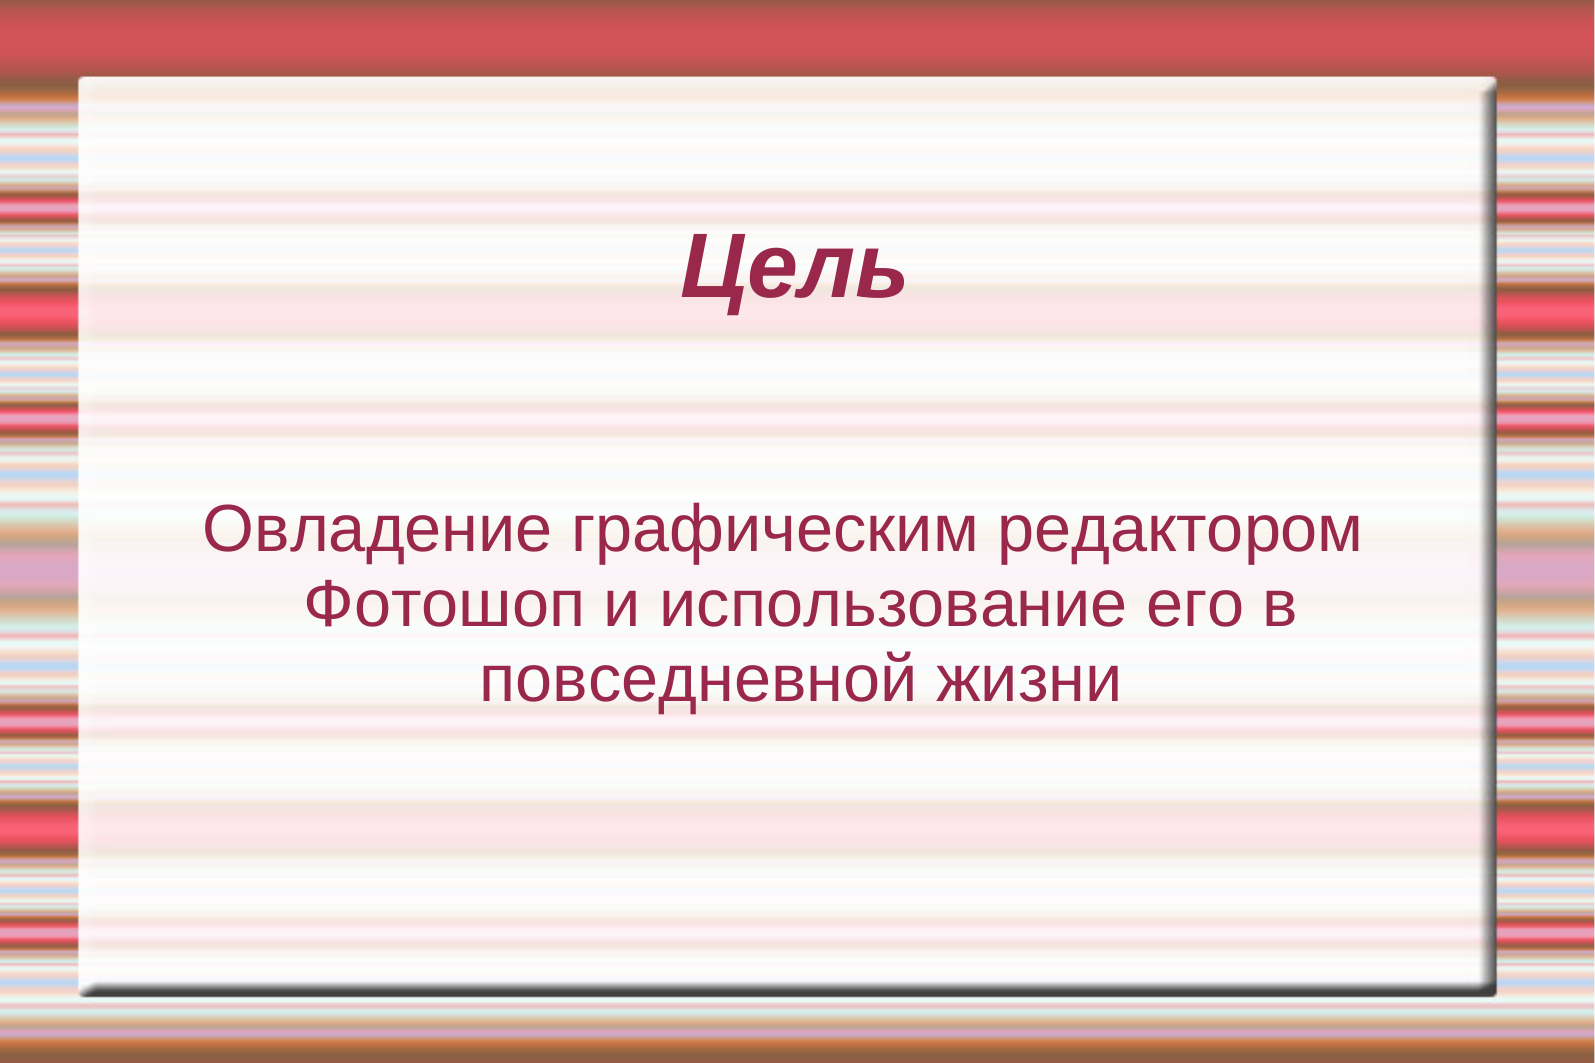

# Цель
Овладение графическим редактором Фотошоп и использование его в повседневной жизни